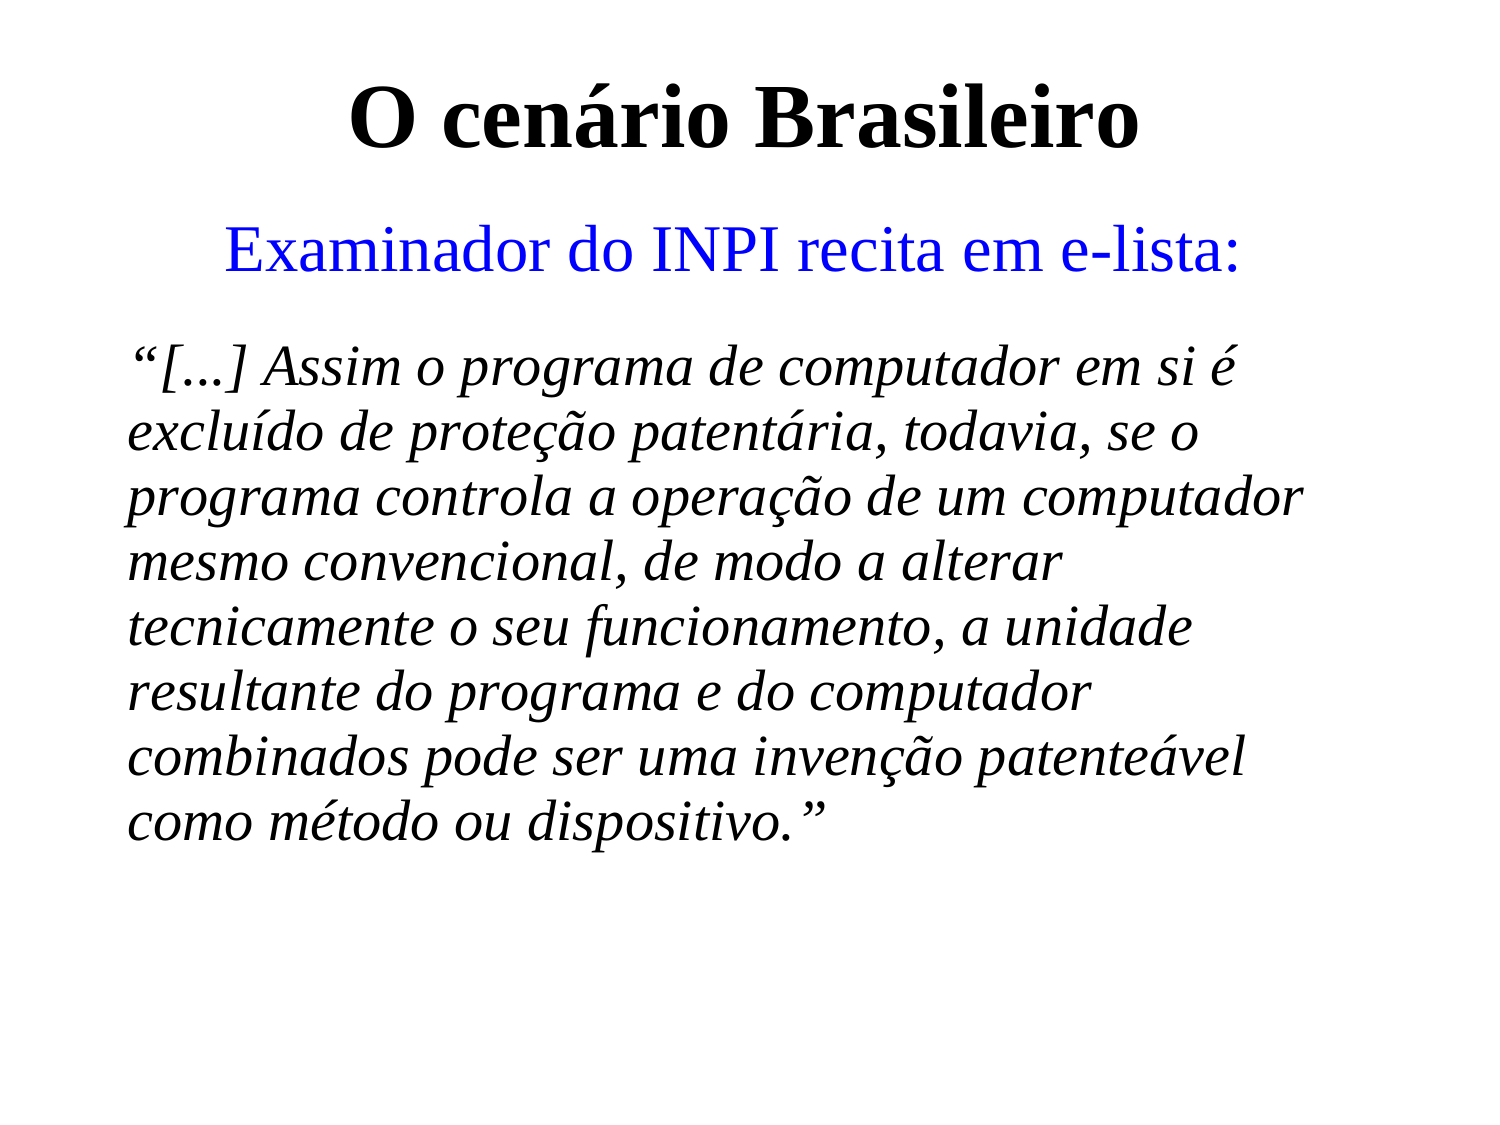

O cenário Brasileiro
Examinador do INPI recita em e-lista:
“[...] Assim o programa de computador em si é excluído de proteção patentária, todavia, se o programa controla a operação de um computador mesmo convencional, de modo a alterar tecnicamente o seu funcionamento, a unidade resultante do programa e do computador combinados pode ser uma invenção patenteável como método ou dispositivo.”